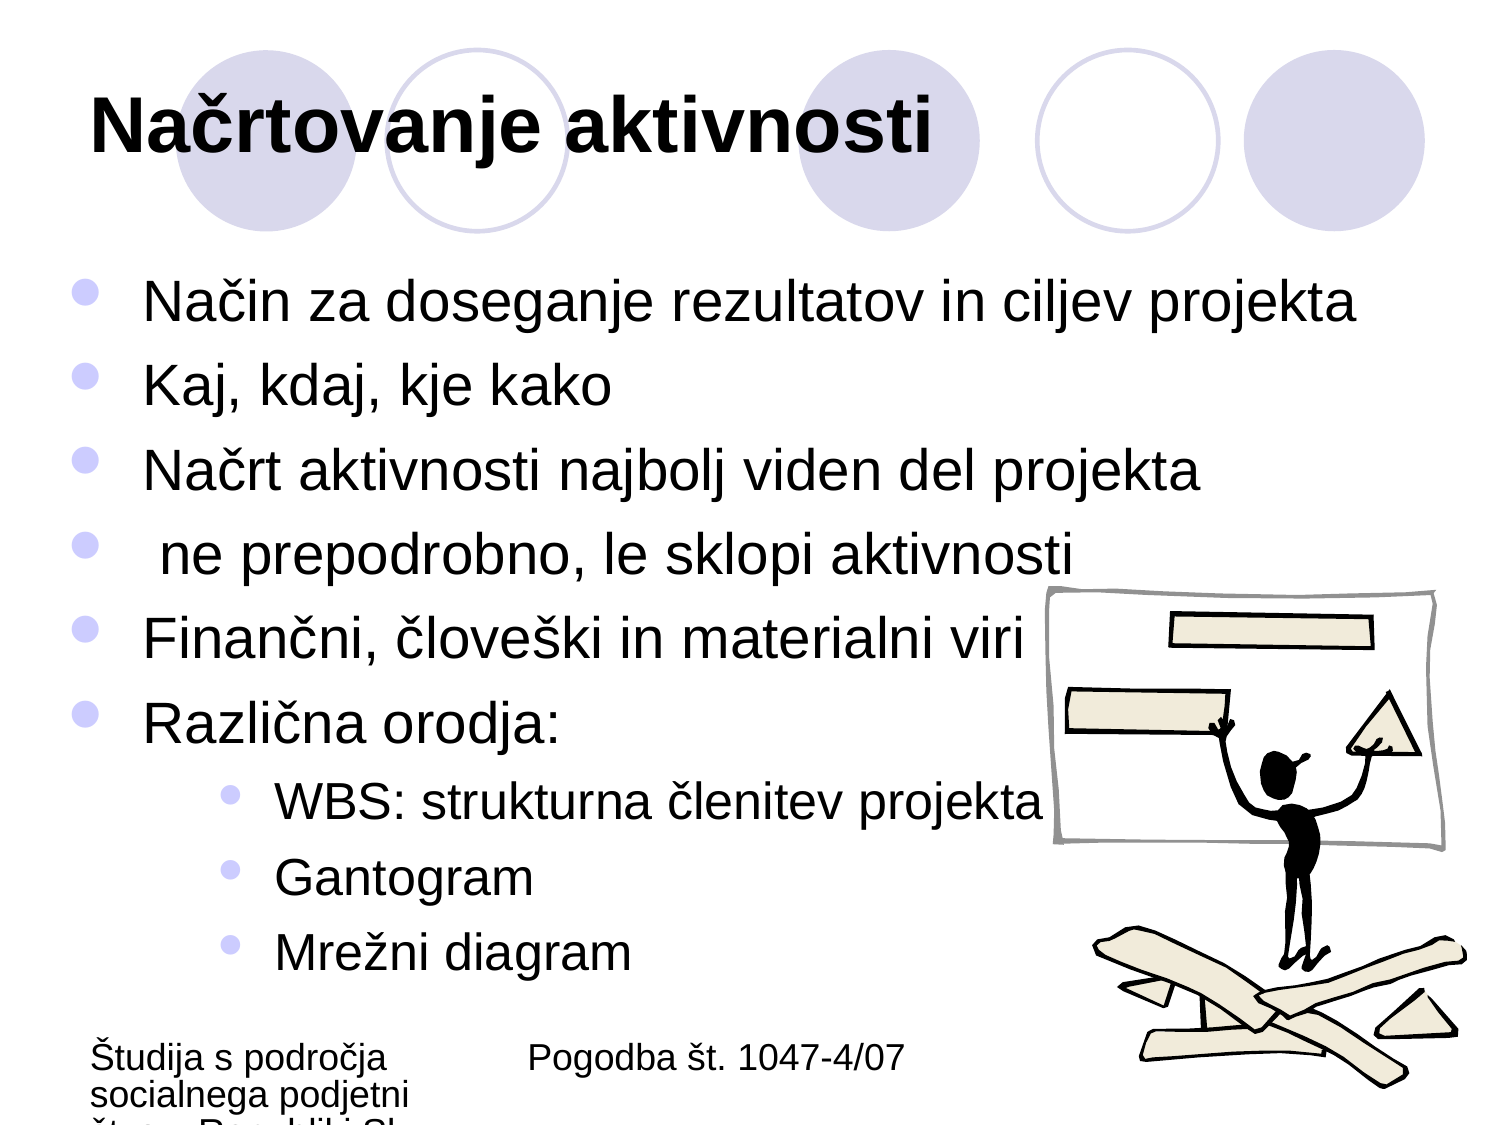

# Načrtovanje aktivnosti
Način za doseganje rezultatov in ciljev projekta
Kaj, kdaj, kje kako
Načrt aktivnosti najbolj viden del projekta
 ne prepodrobno, le sklopi aktivnosti
Finančni, človeški in materialni viri
Različna orodja:
WBS: strukturna členitev projekta
Gantogram
Mrežni diagram
Študija s področja socialnega podjetništva v Republiki Sloveniji;
Pogodba št. 1047-4/07